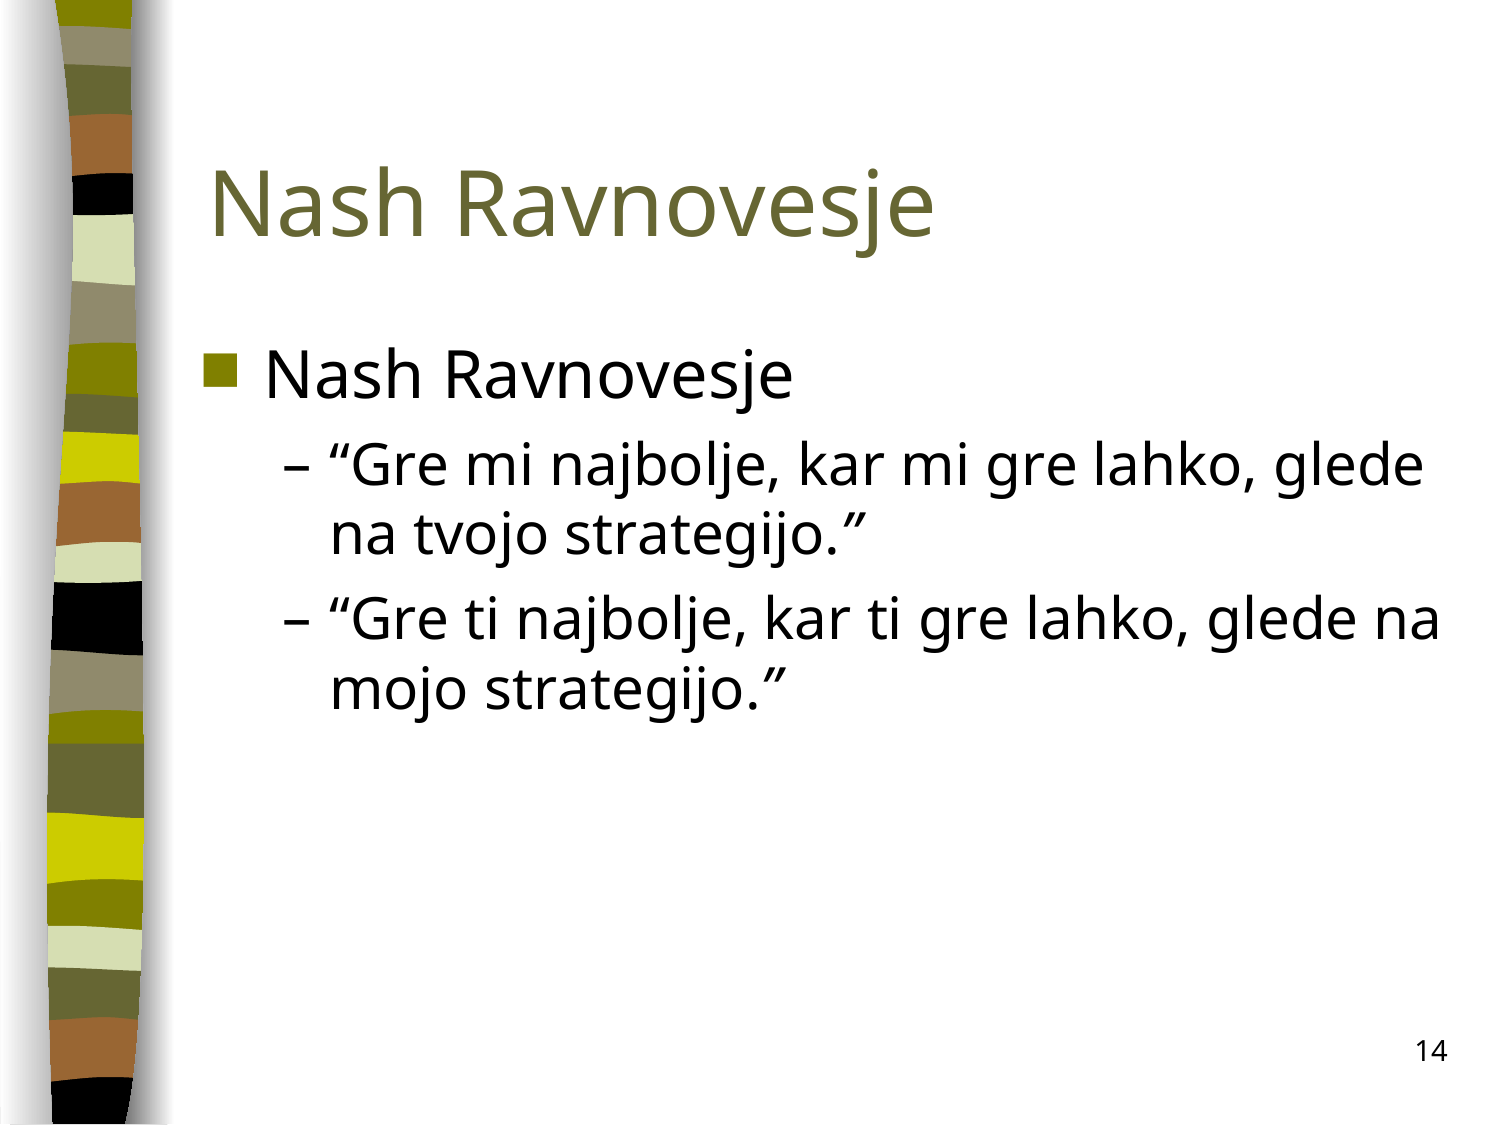

Nash Ravnovesje
# Nash Ravnovesje
“Gre mi najbolje, kar mi gre lahko, glede na tvojo strategijo.”
“Gre ti najbolje, kar ti gre lahko, glede na mojo strategijo.”